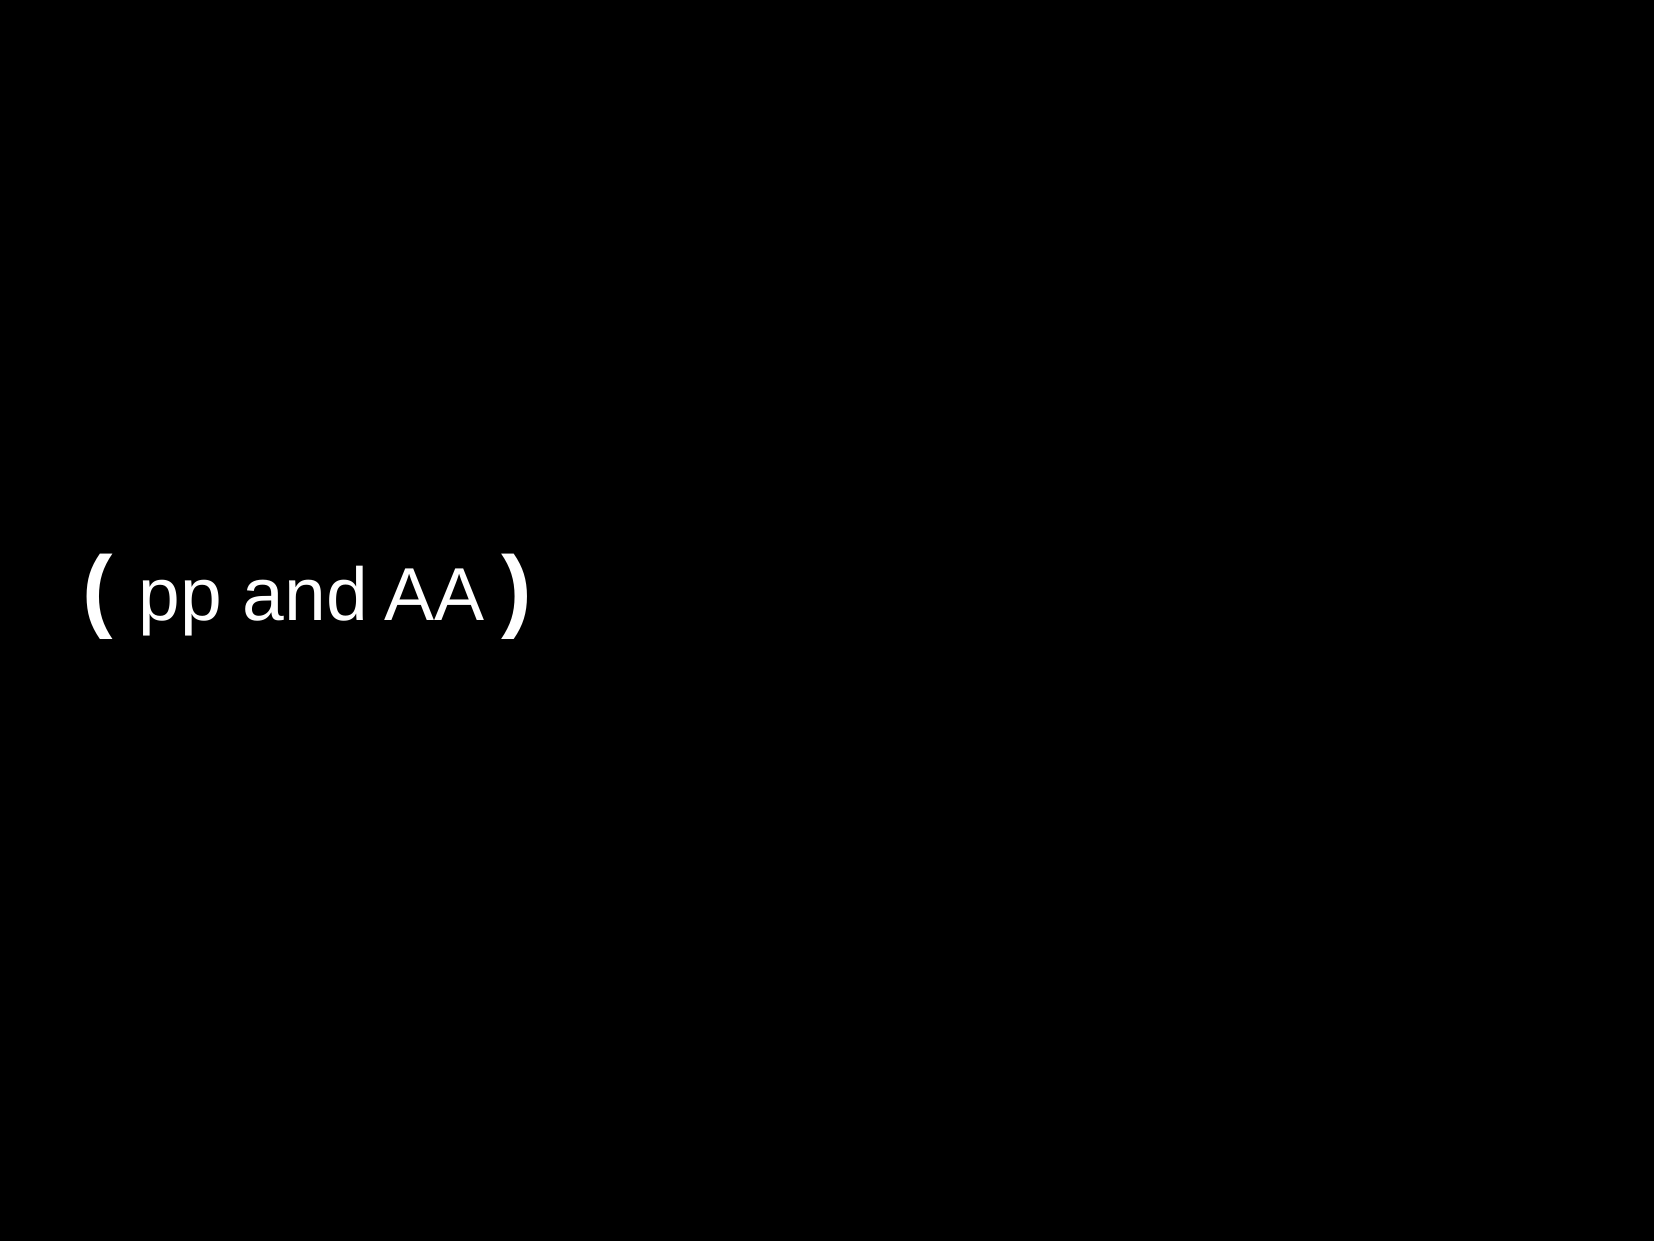

# ( pp and AA )
Mon, March 31st, 2008
Antonin Maire - IPHC Strasbourg / AliceWeek Apr. 08
24